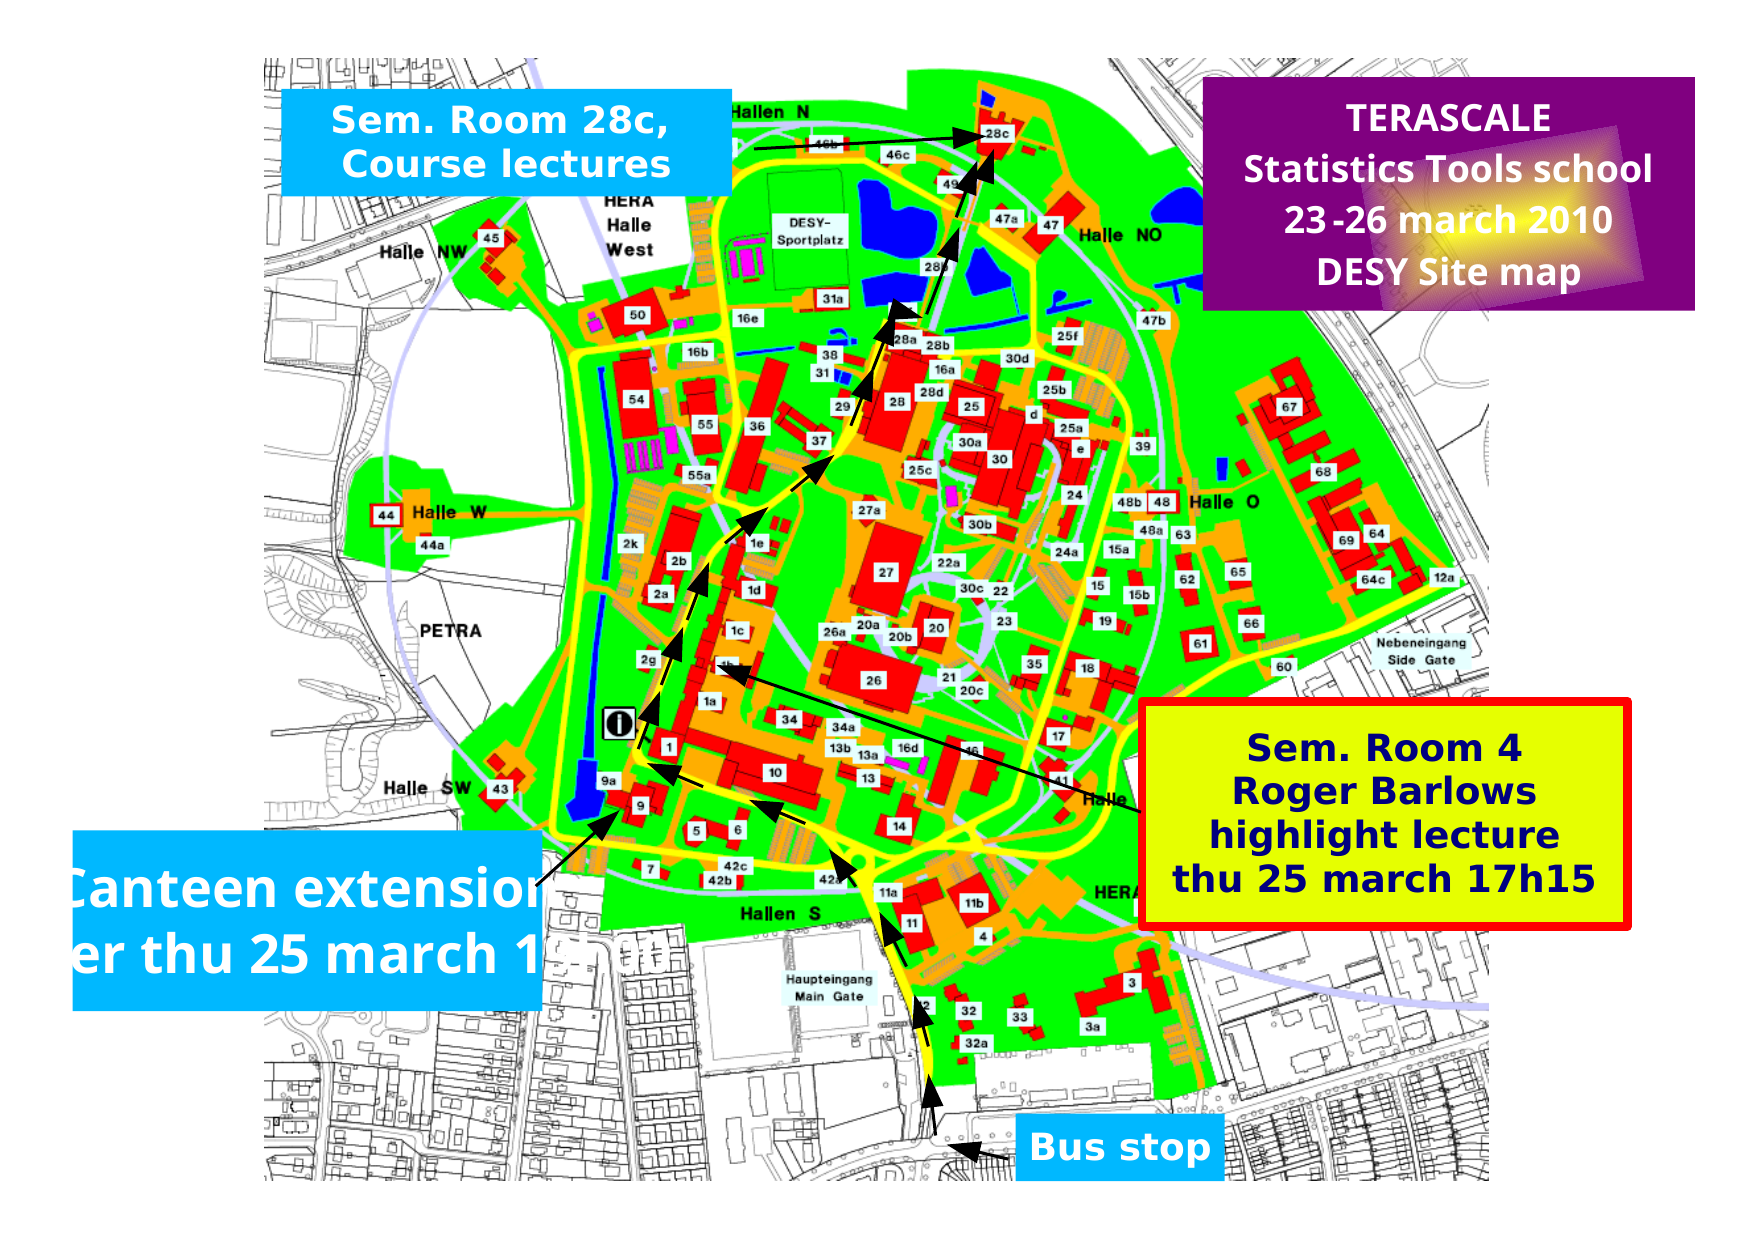

TERASCALE
Statistics Tools school
23 -26 march 2010
DESY Site map
Sem. Room 28c,
Course lectures
Sem. Room 4
Roger Barlows
highlight lecture
thu 25 march 17h15
Canteen extension
Dinner thu 25 march 19h00
Bus stop